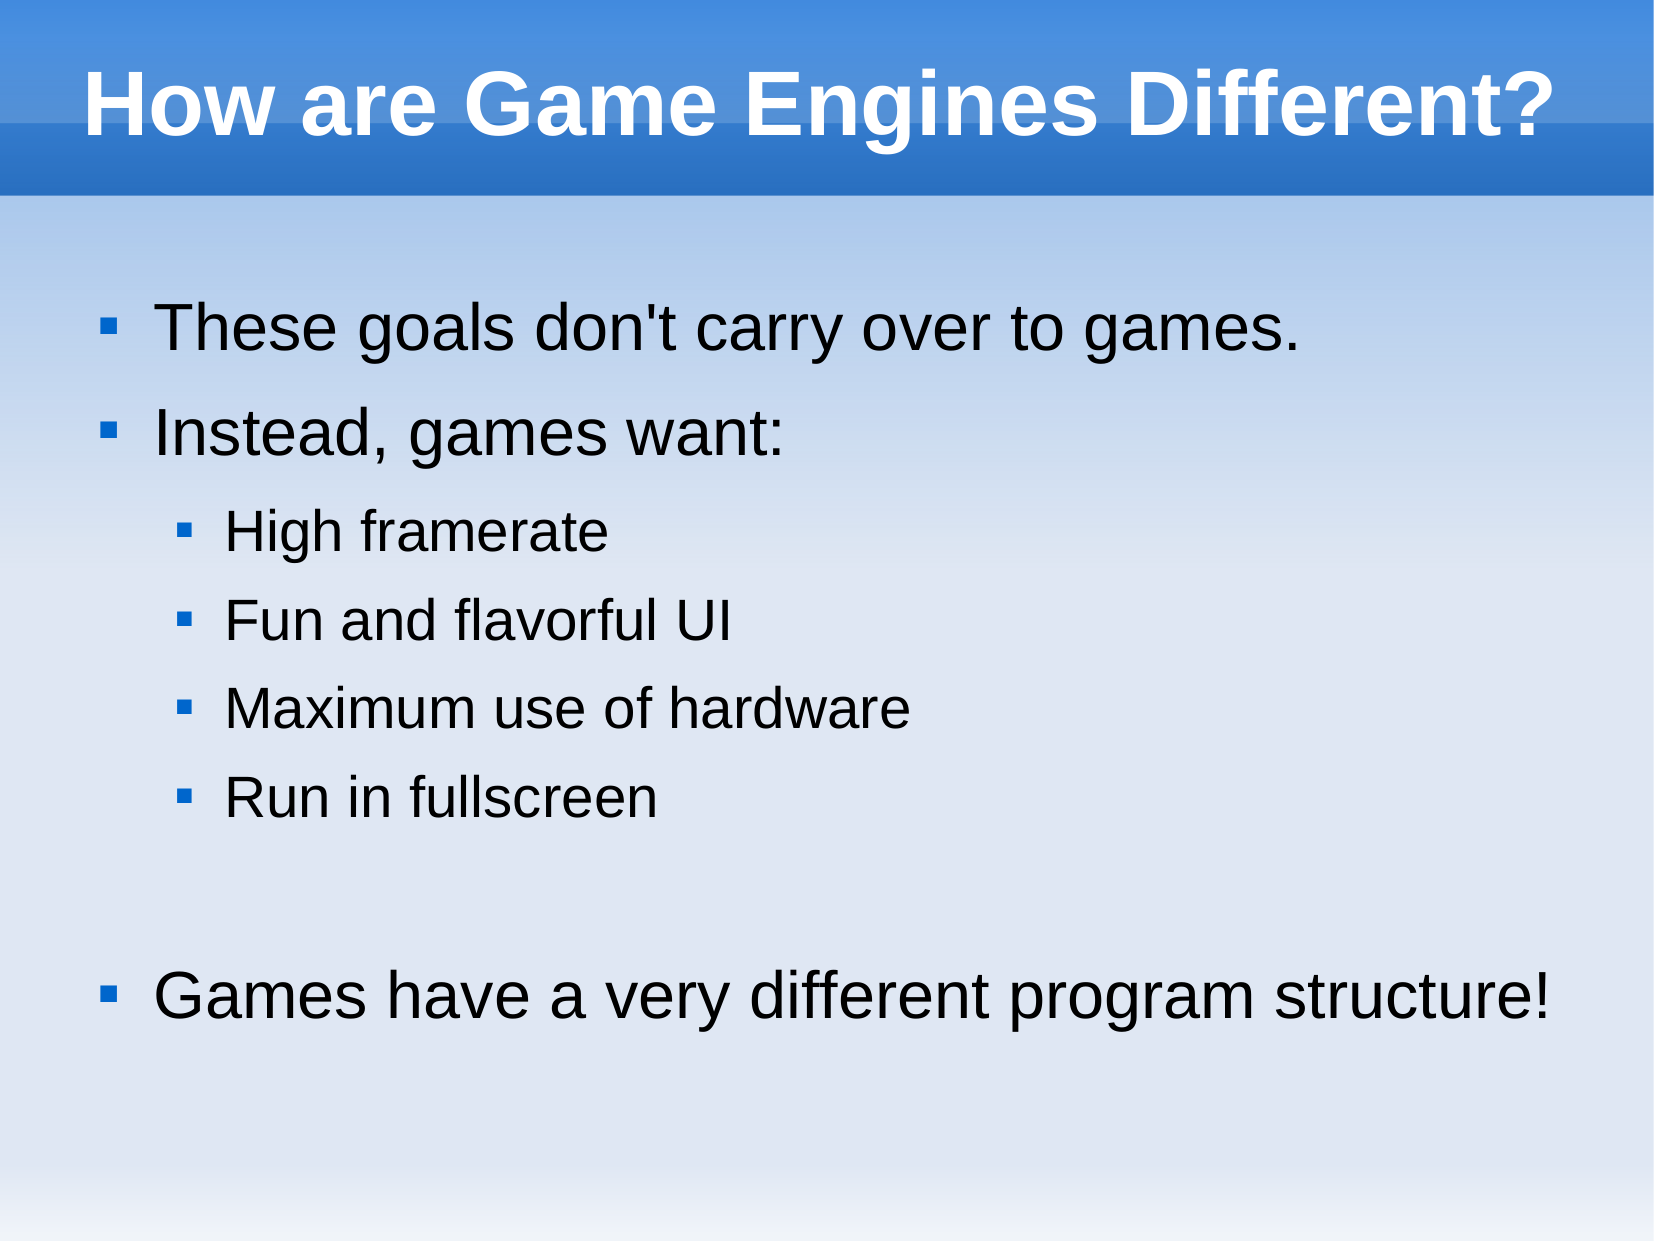

# How are Game Engines Different?
These goals don't carry over to games.
Instead, games want:
High framerate
Fun and flavorful UI
Maximum use of hardware
Run in fullscreen
Games have a very different program structure!